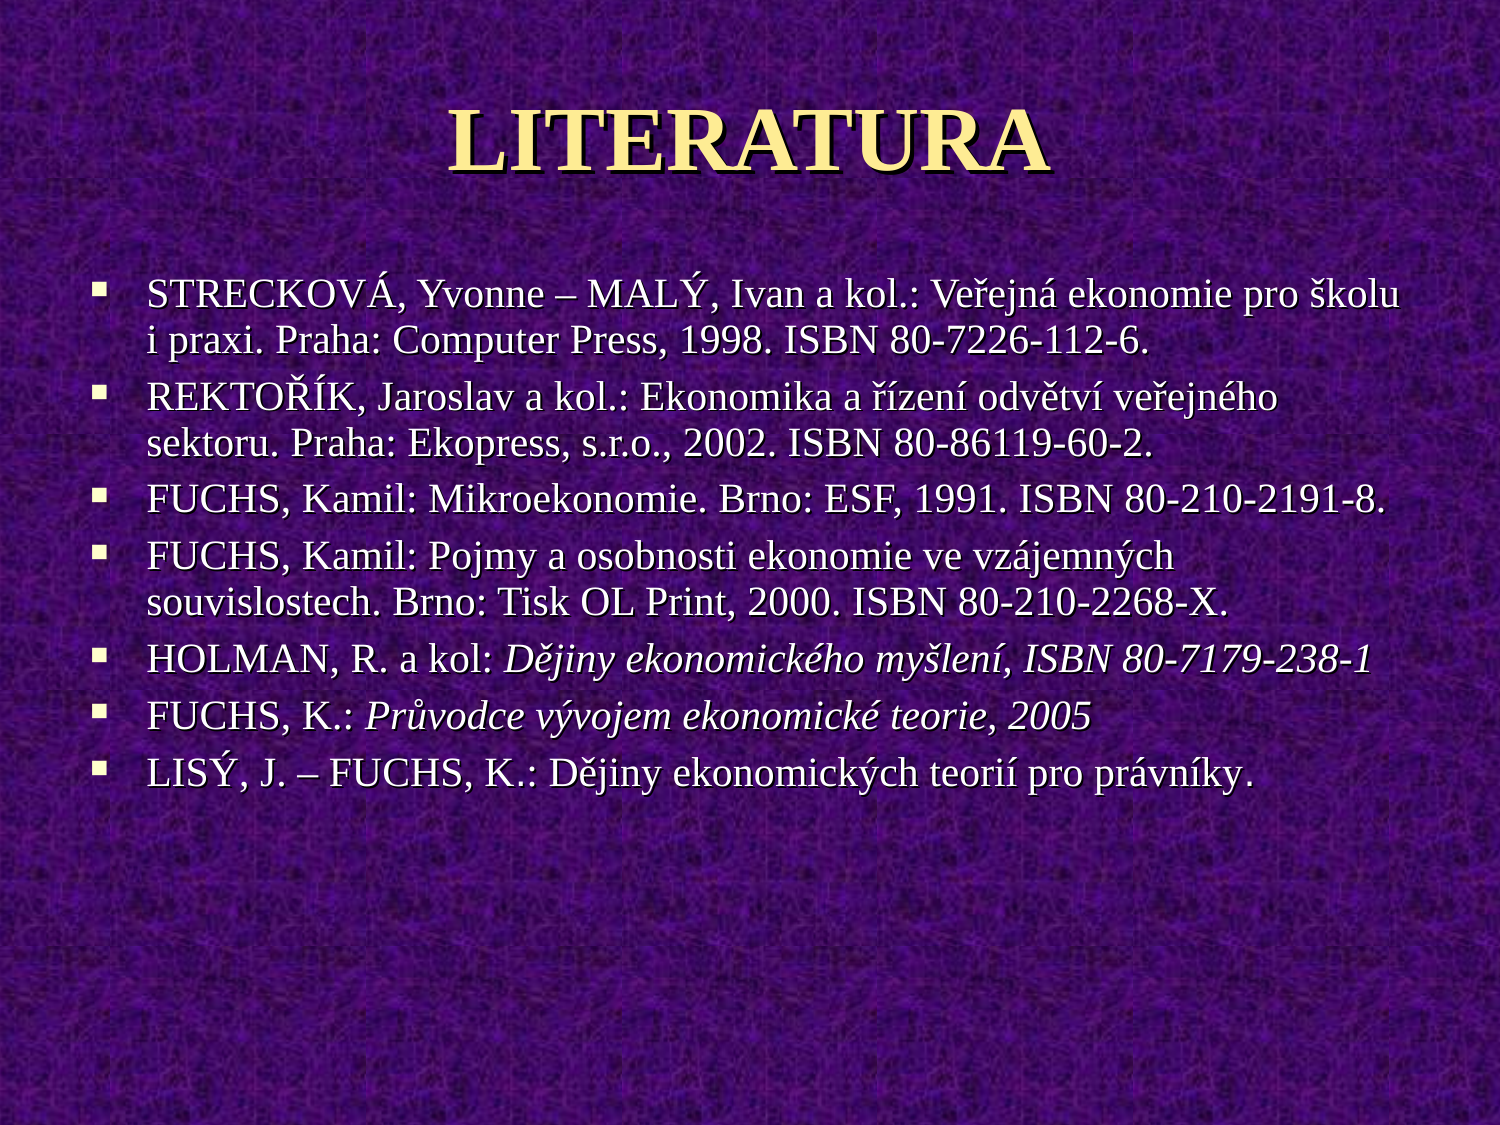

# LITERATURA
STRECKOVÁ, Yvonne – MALÝ, Ivan a kol.: Veřejná ekonomie pro školu i praxi. Praha: Computer Press, 1998. ISBN 80-7226-112-6.
REKTOŘÍK, Jaroslav a kol.: Ekonomika a řízení odvětví veřejného sektoru. Praha: Ekopress, s.r.o., 2002. ISBN 80-86119-60-2.
FUCHS, Kamil: Mikroekonomie. Brno: ESF, 1991. ISBN 80-210-2191-8.
FUCHS, Kamil: Pojmy a osobnosti ekonomie ve vzájemných souvislostech. Brno: Tisk OL Print, 2000. ISBN 80-210-2268-X.
HOLMAN, R. a kol: Dějiny ekonomického myšlení, ISBN 80-7179-238-1
FUCHS, K.: Průvodce vývojem ekonomické teorie, 2005
LISÝ, J. – FUCHS, K.: Dějiny ekonomických teorií pro právníky.